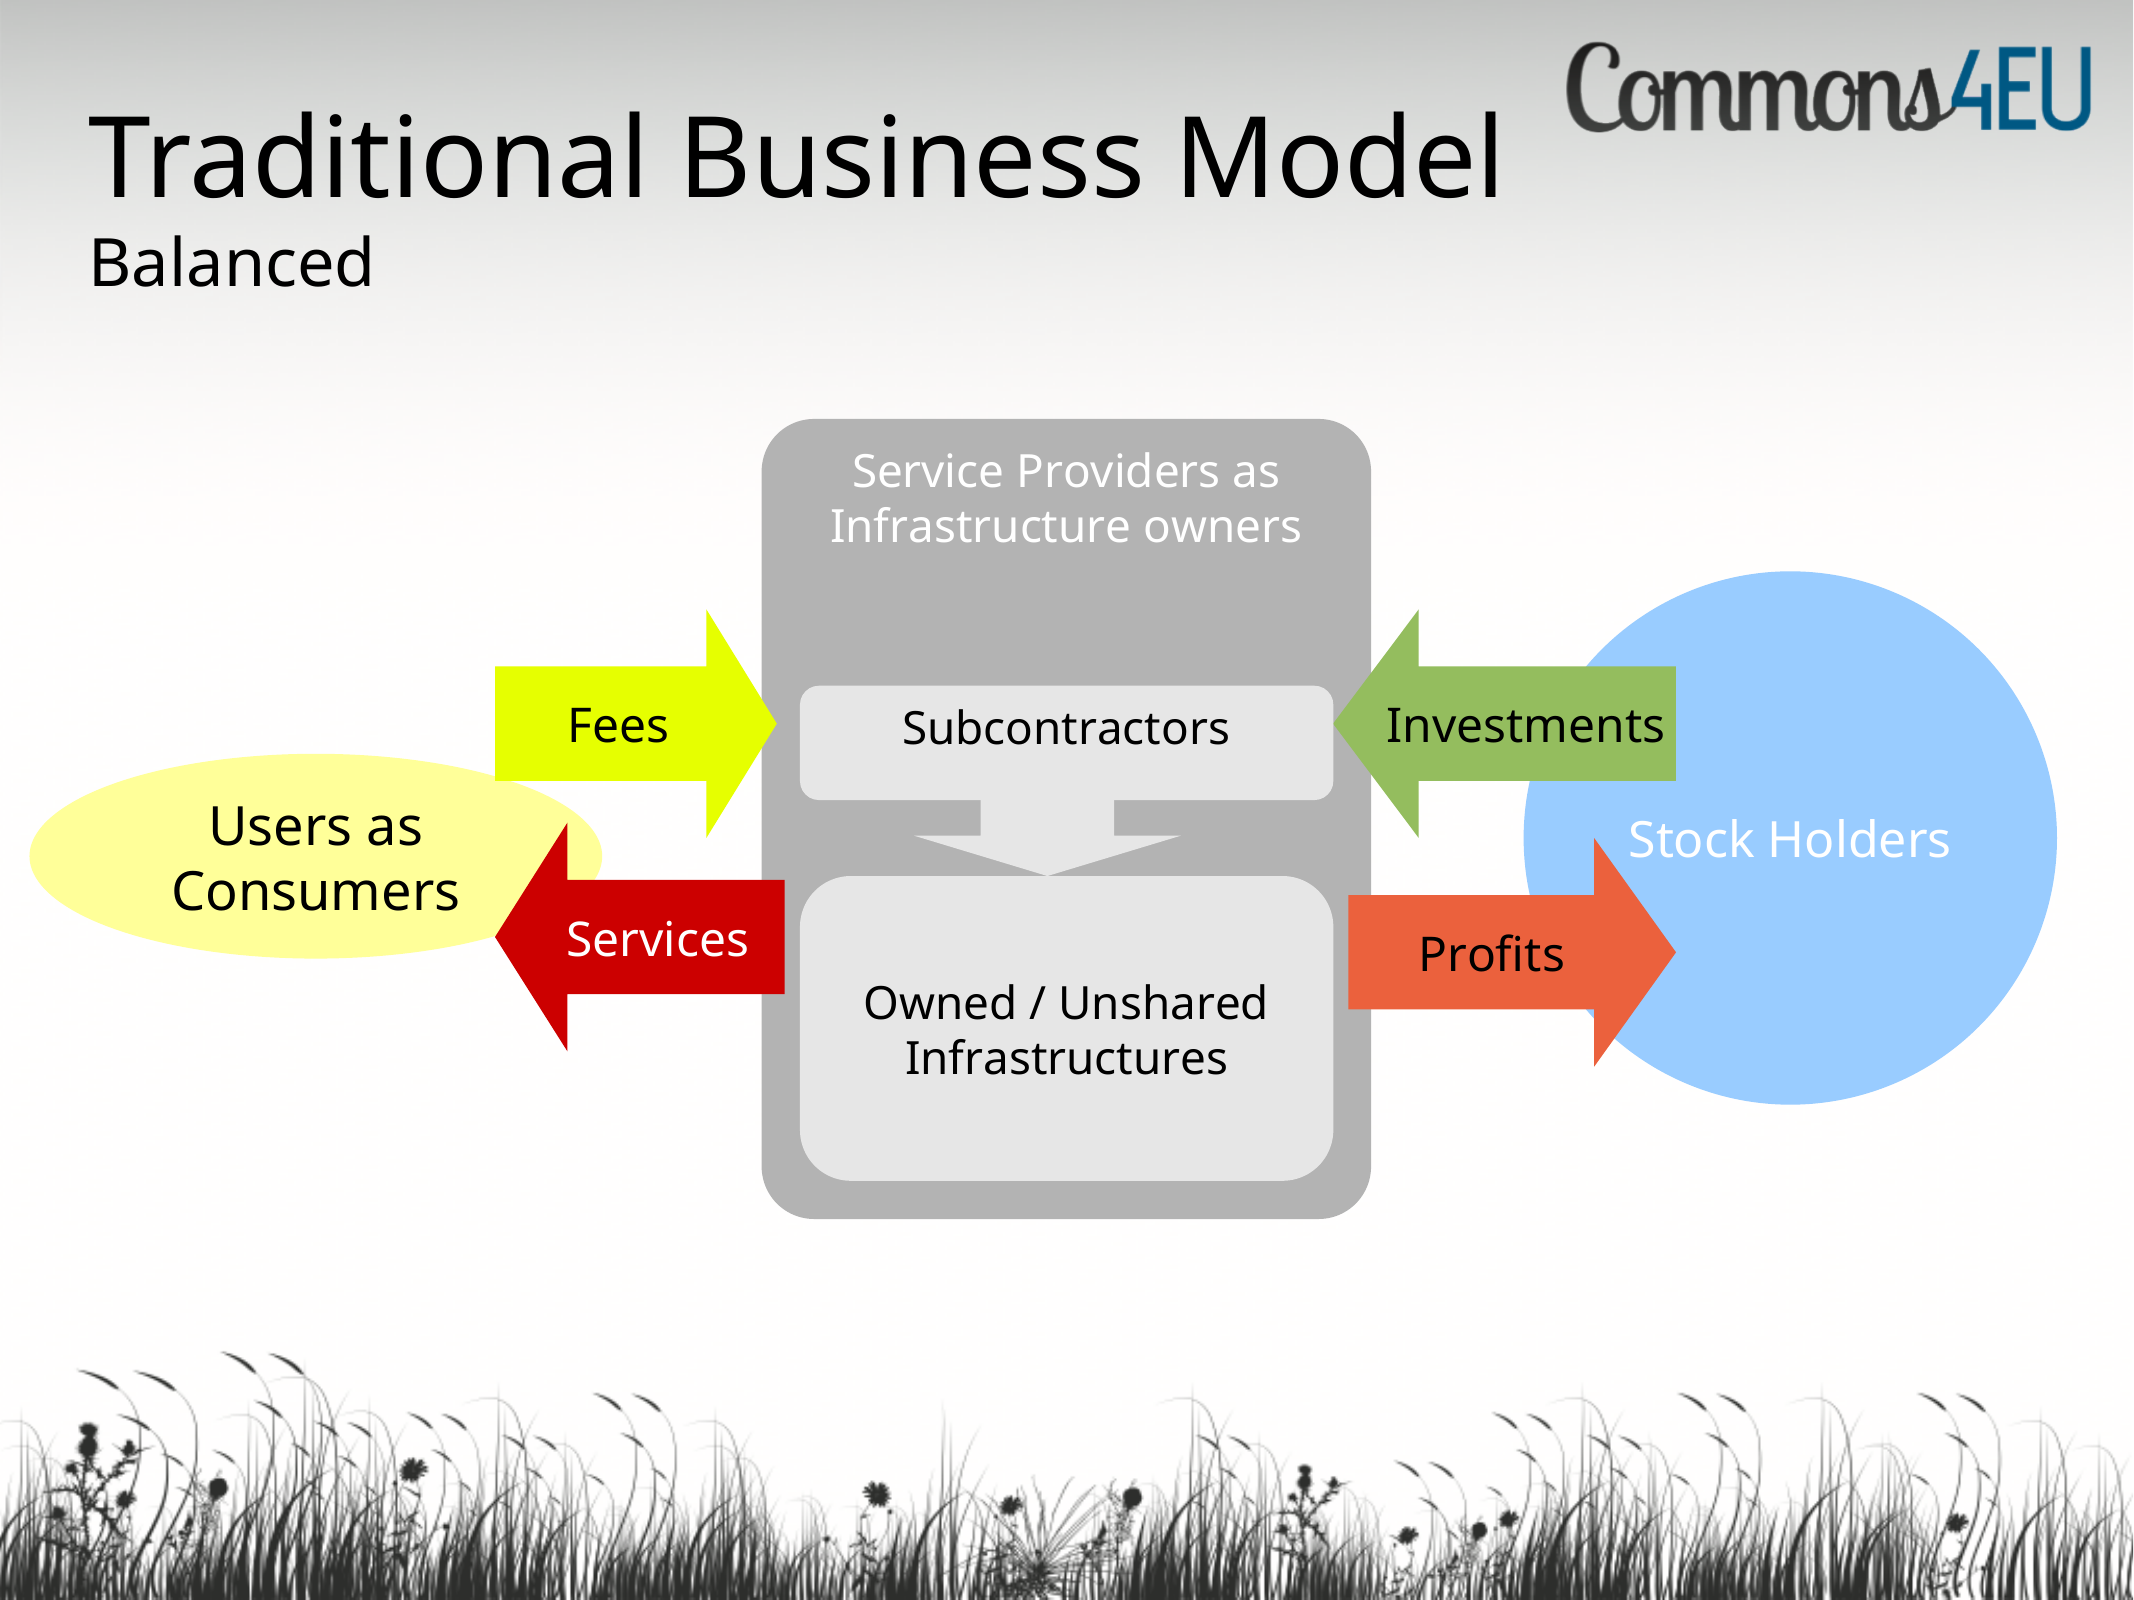

# Traditional Business Model Balanced
Service Providers as Infrastructure owners
Stock Holders
Fees
Investments
Subcontractors
Users as Consumers
Services
Profits
Owned / Unshared Infrastructures